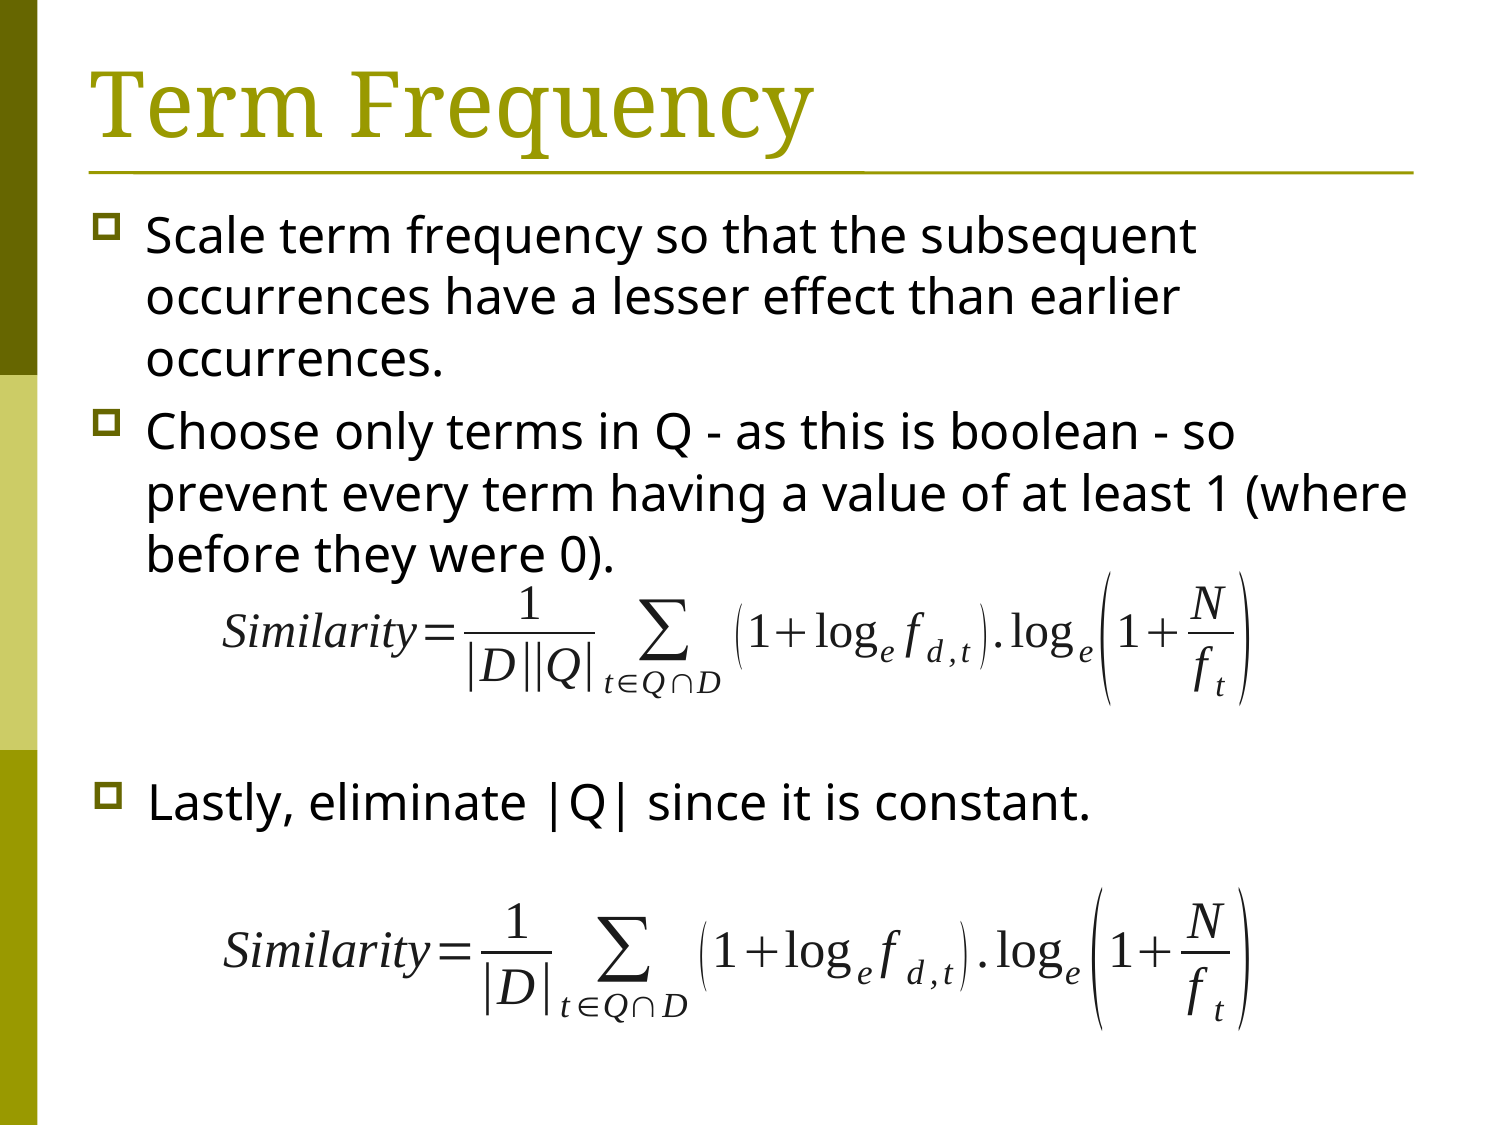

# Term Frequency
Scale term frequency so that the subsequent occurrences have a lesser effect than earlier occurrences.
Choose only terms in Q - as this is boolean - so prevent every term having a value of at least 1 (where before they were 0).
Lastly, eliminate |Q| since it is constant.